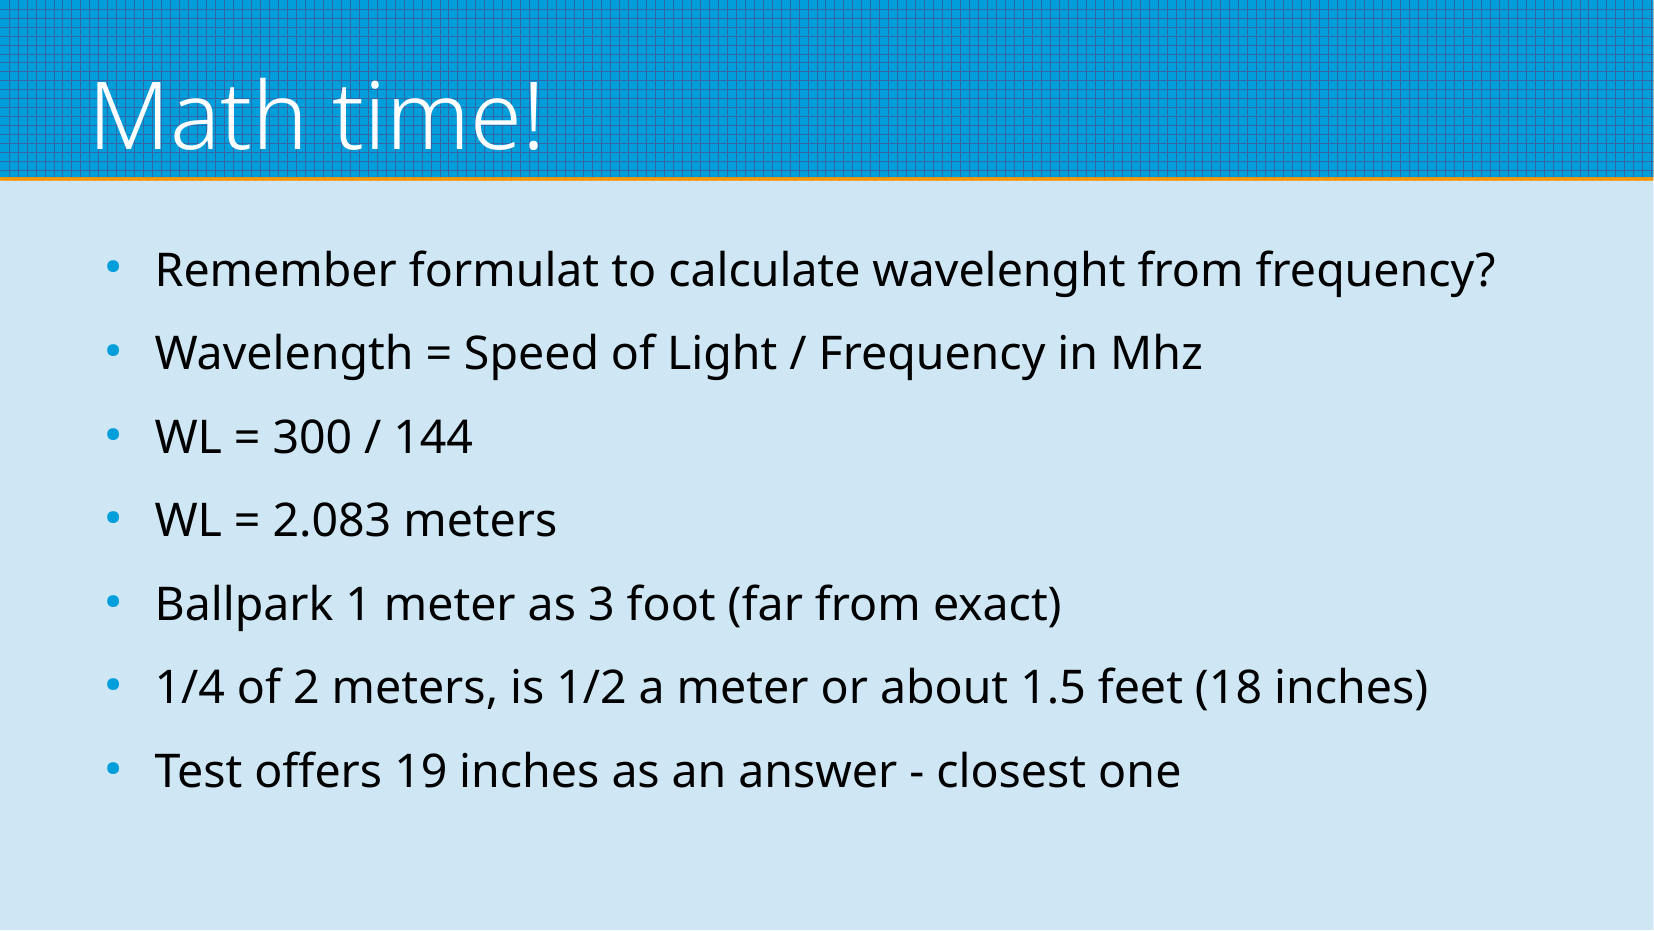

# Math time!
Remember formulat to calculate wavelenght from frequency?
Wavelength = Speed of Light / Frequency in Mhz
WL = 300 / 144
WL = 2.083 meters
Ballpark 1 meter as 3 foot (far from exact)
1/4 of 2 meters, is 1/2 a meter or about 1.5 feet (18 inches)
Test offers 19 inches as an answer - closest one